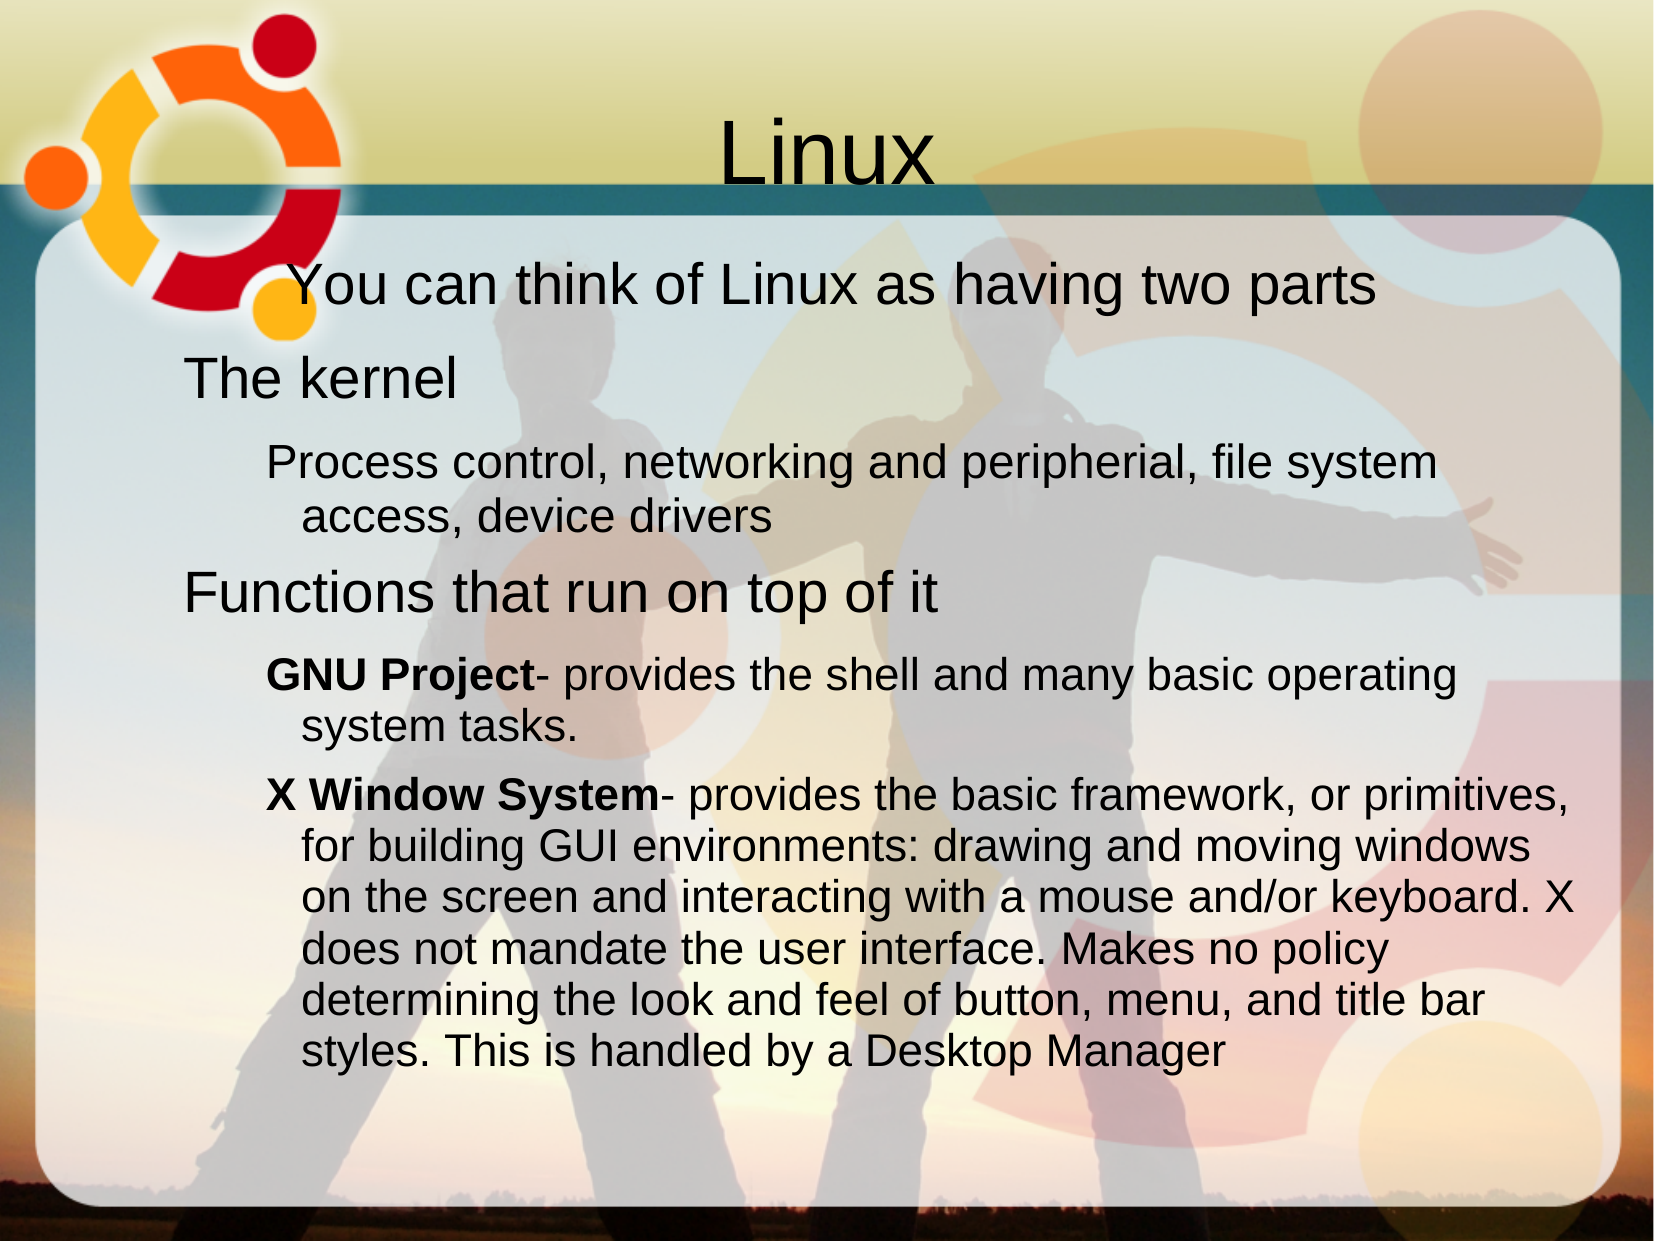

# Linux
 You can think of Linux as having two parts
The kernel
Process control, networking and peripherial, file system access, device drivers
Functions that run on top of it
GNU Project- provides the shell and many basic operating system tasks.
X Window System- provides the basic framework, or primitives, for building GUI environments: drawing and moving windows on the screen and interacting with a mouse and/or keyboard. X does not mandate the user interface. Makes no policy determining the look and feel of button, menu, and title bar styles. This is handled by a Desktop Manager